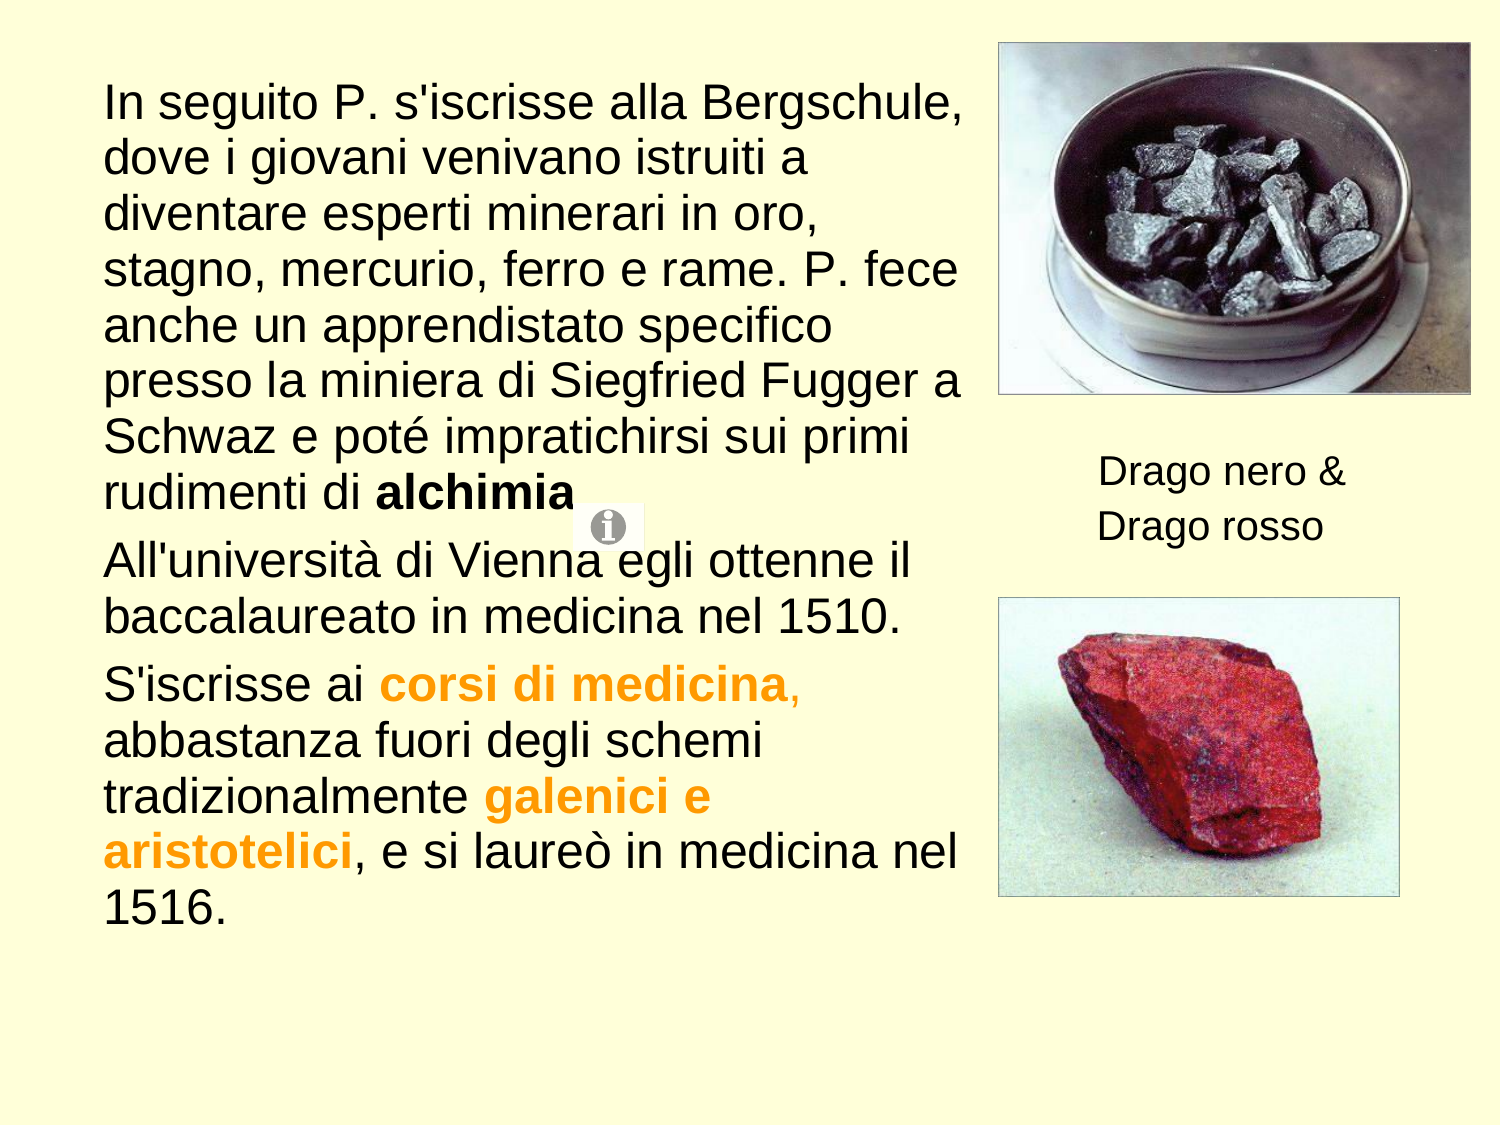

In seguito P. s'iscrisse alla Bergschule, dove i giovani venivano istruiti a diventare esperti minerari in oro, stagno, mercurio, ferro e rame. P. fece anche un apprendistato specifico presso la miniera di Siegfried Fugger a Schwaz e poté impratichirsi sui primi rudimenti di alchimia.
All'università di Vienna egli ottenne il baccalaureato in medicina nel 1510.
S'iscrisse ai corsi di medicina, abbastanza fuori degli schemi tradizionalmente galenici e aristotelici, e si laureò in medicina nel 1516.
# Drago nero & Drago rosso